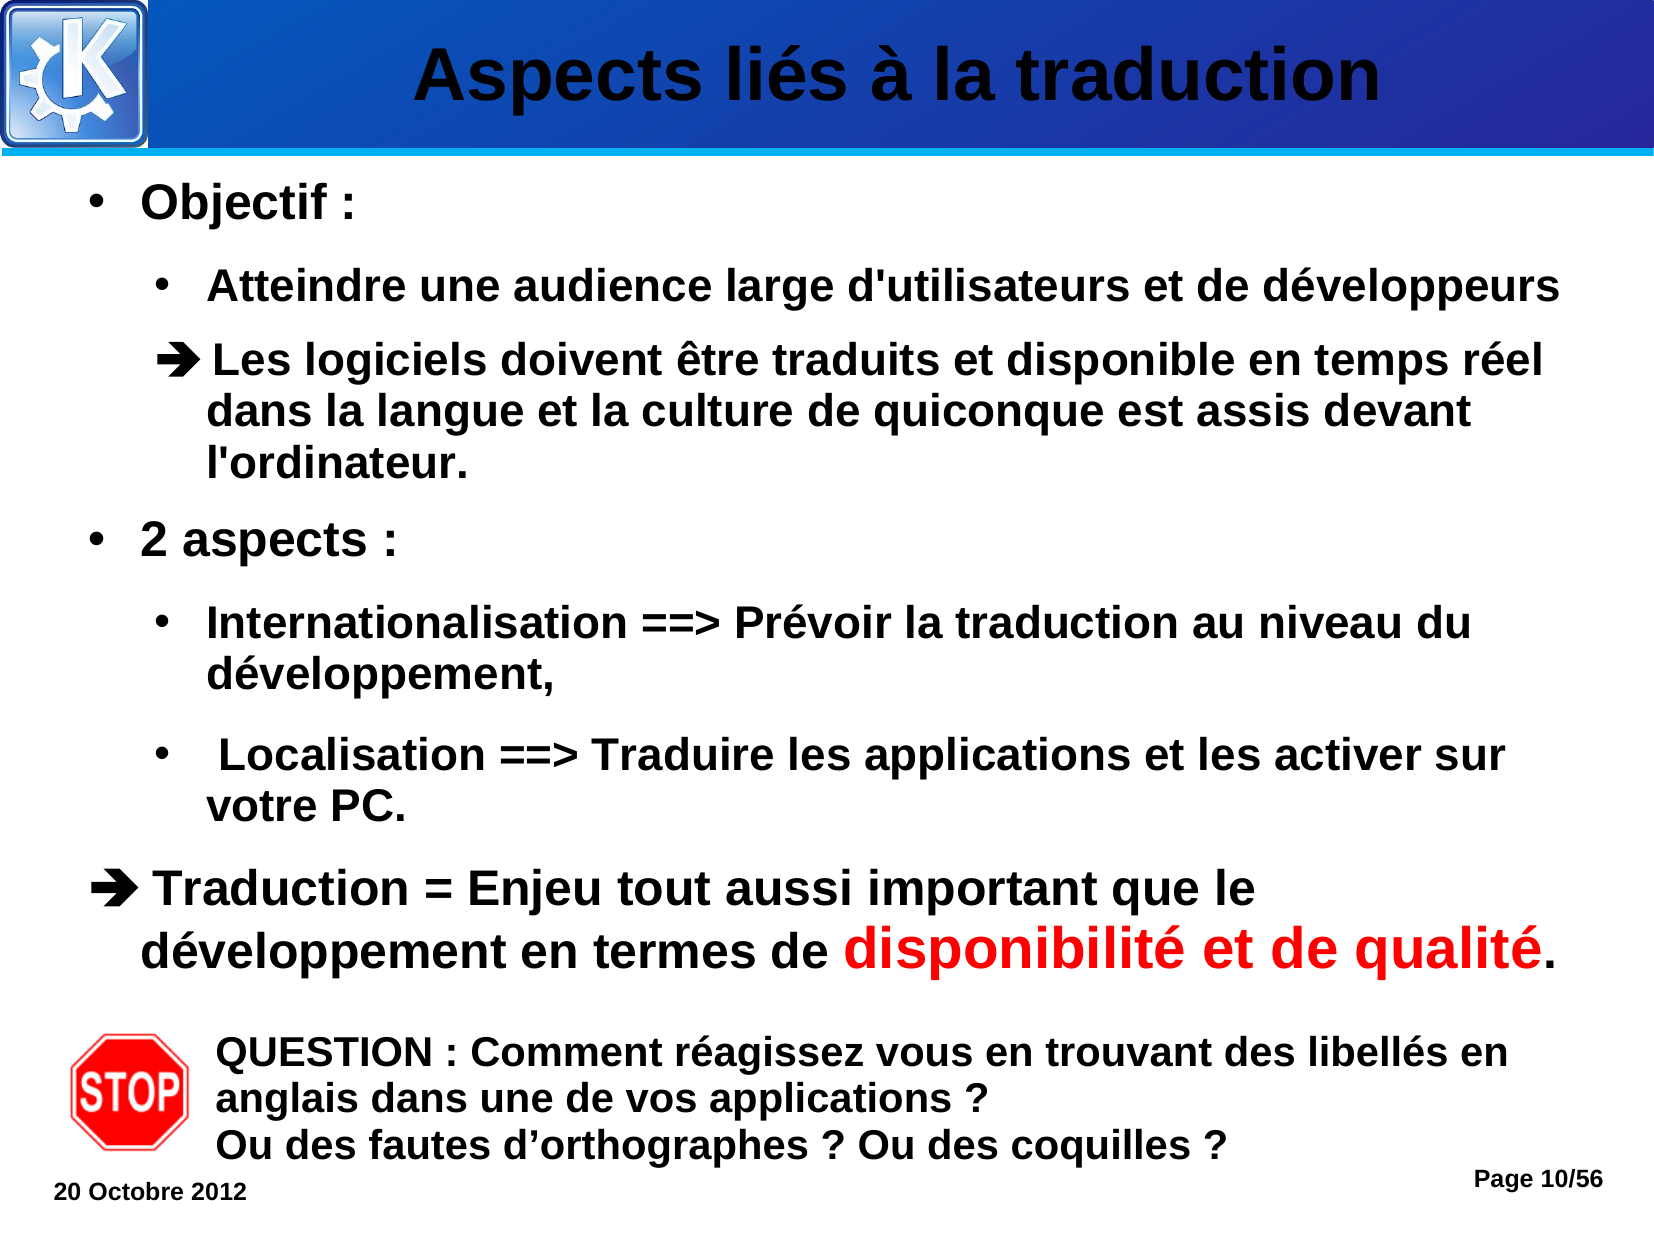

Aspects liés à la traduction
Objectif :
Atteindre une audience large d'utilisateurs et de développeurs
 Les logiciels doivent être traduits et disponible en temps réel dans la langue et la culture de quiconque est assis devant l'ordinateur.
2 aspects :
Internationalisation ==> Prévoir la traduction au niveau du développement,
 Localisation ==> Traduire les applications et les activer sur votre PC.
 Traduction = Enjeu tout aussi important que le développement en termes de disponibilité et de qualité.
QUESTION : Comment réagissez vous en trouvant des libellés en anglais dans une de vos applications ?
Ou des fautes d’orthographes ? Ou des coquilles ?